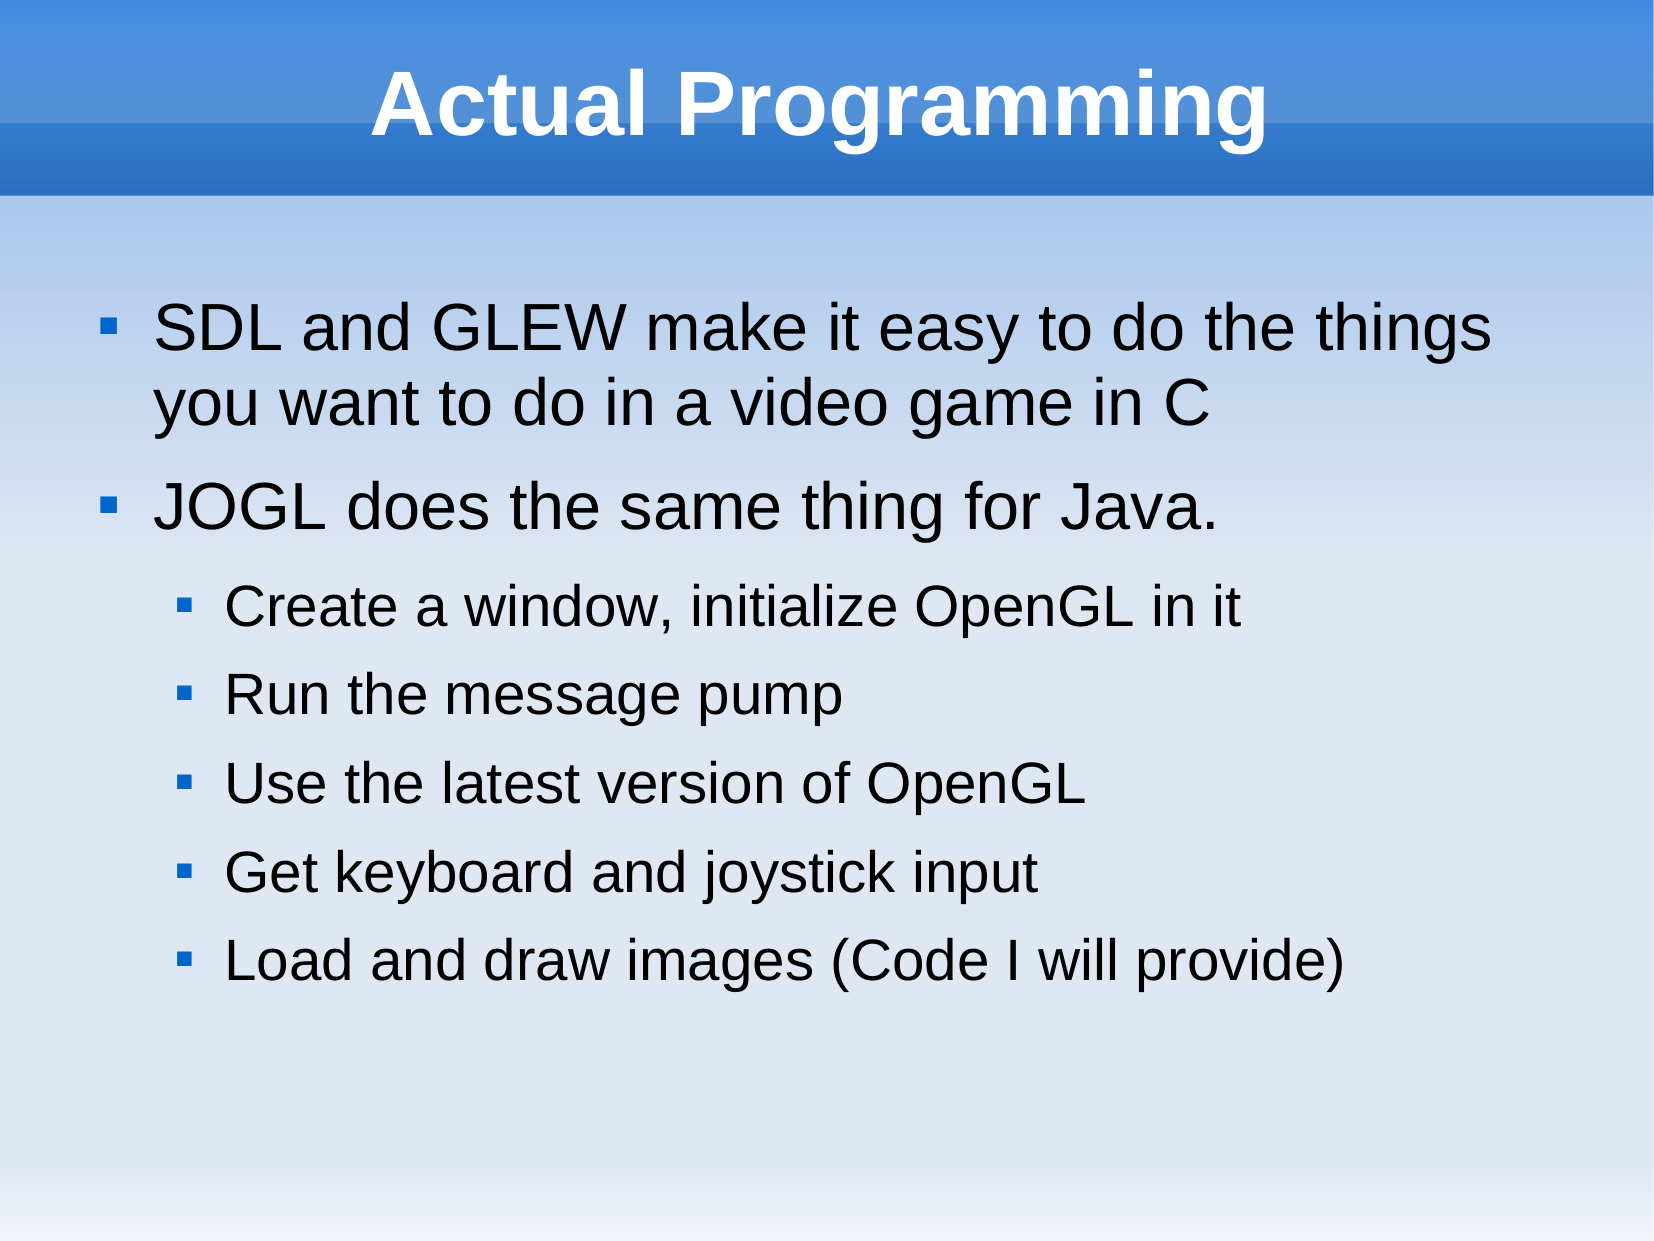

# Actual Programming
SDL and GLEW make it easy to do the things you want to do in a video game in C
JOGL does the same thing for Java.
Create a window, initialize OpenGL in it
Run the message pump
Use the latest version of OpenGL
Get keyboard and joystick input
Load and draw images (Code I will provide)